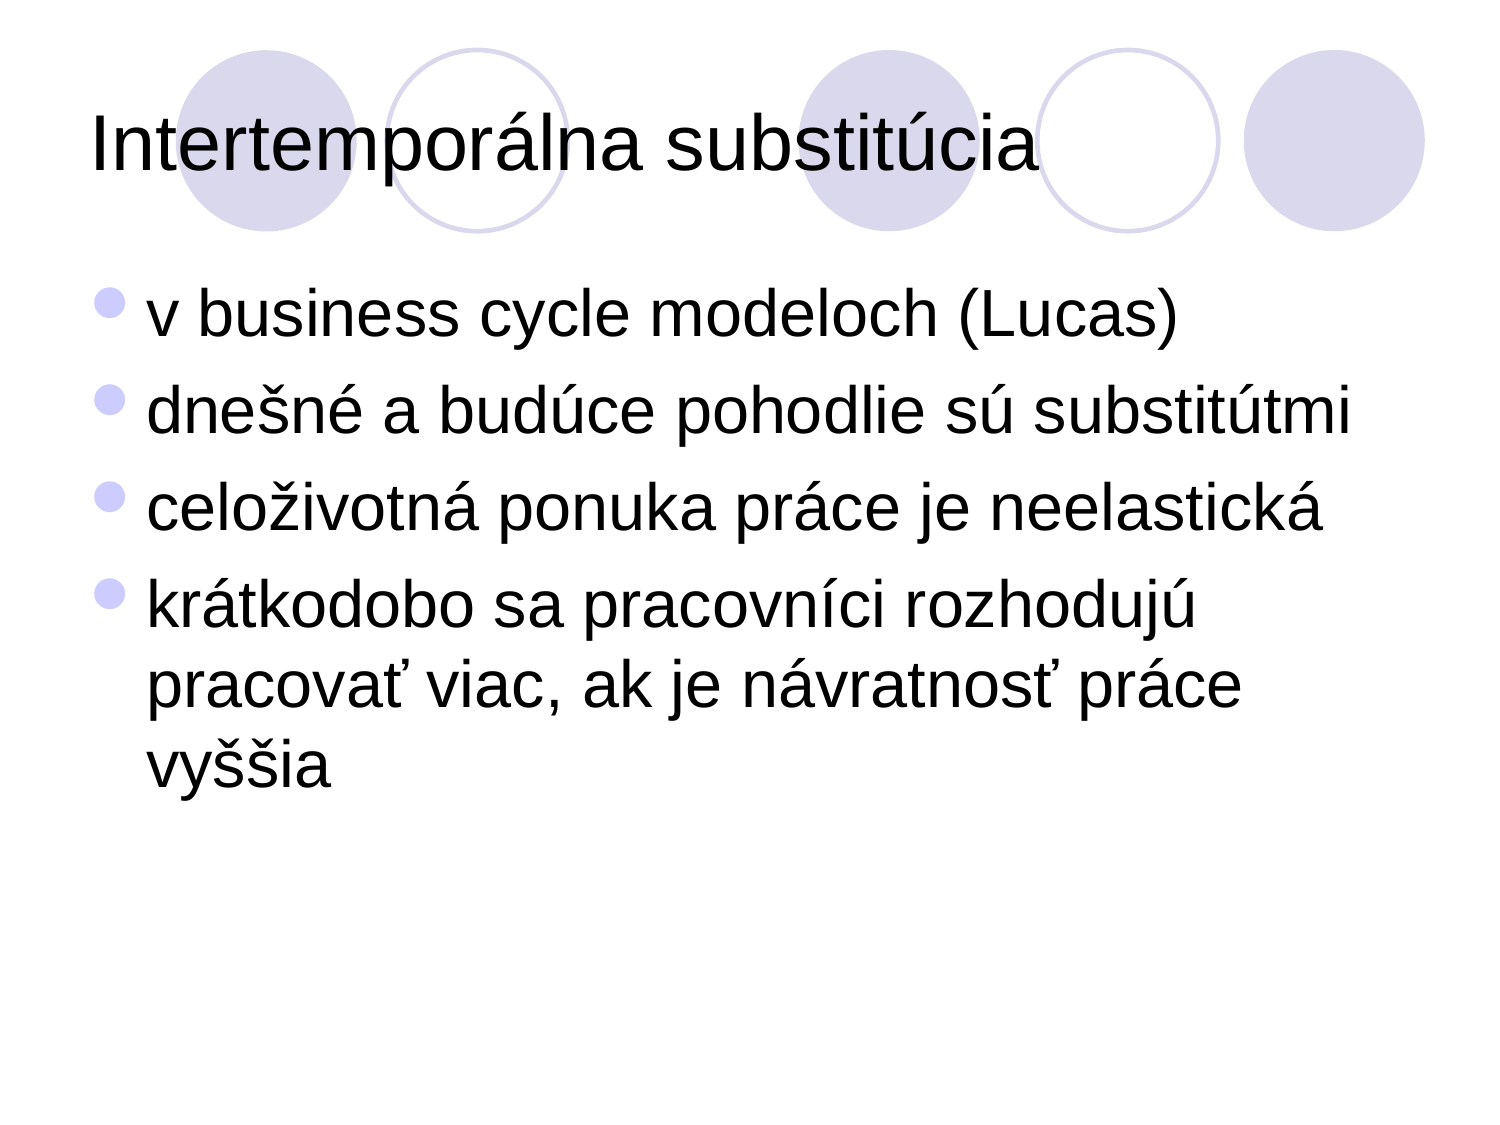

# Intertemporálna substitúcia
v business cycle modeloch (Lucas)
dnešné a budúce pohodlie sú substitútmi
celoživotná ponuka práce je neelastická
krátkodobo sa pracovníci rozhodujú pracovať viac, ak je návratnosť práce vyššia